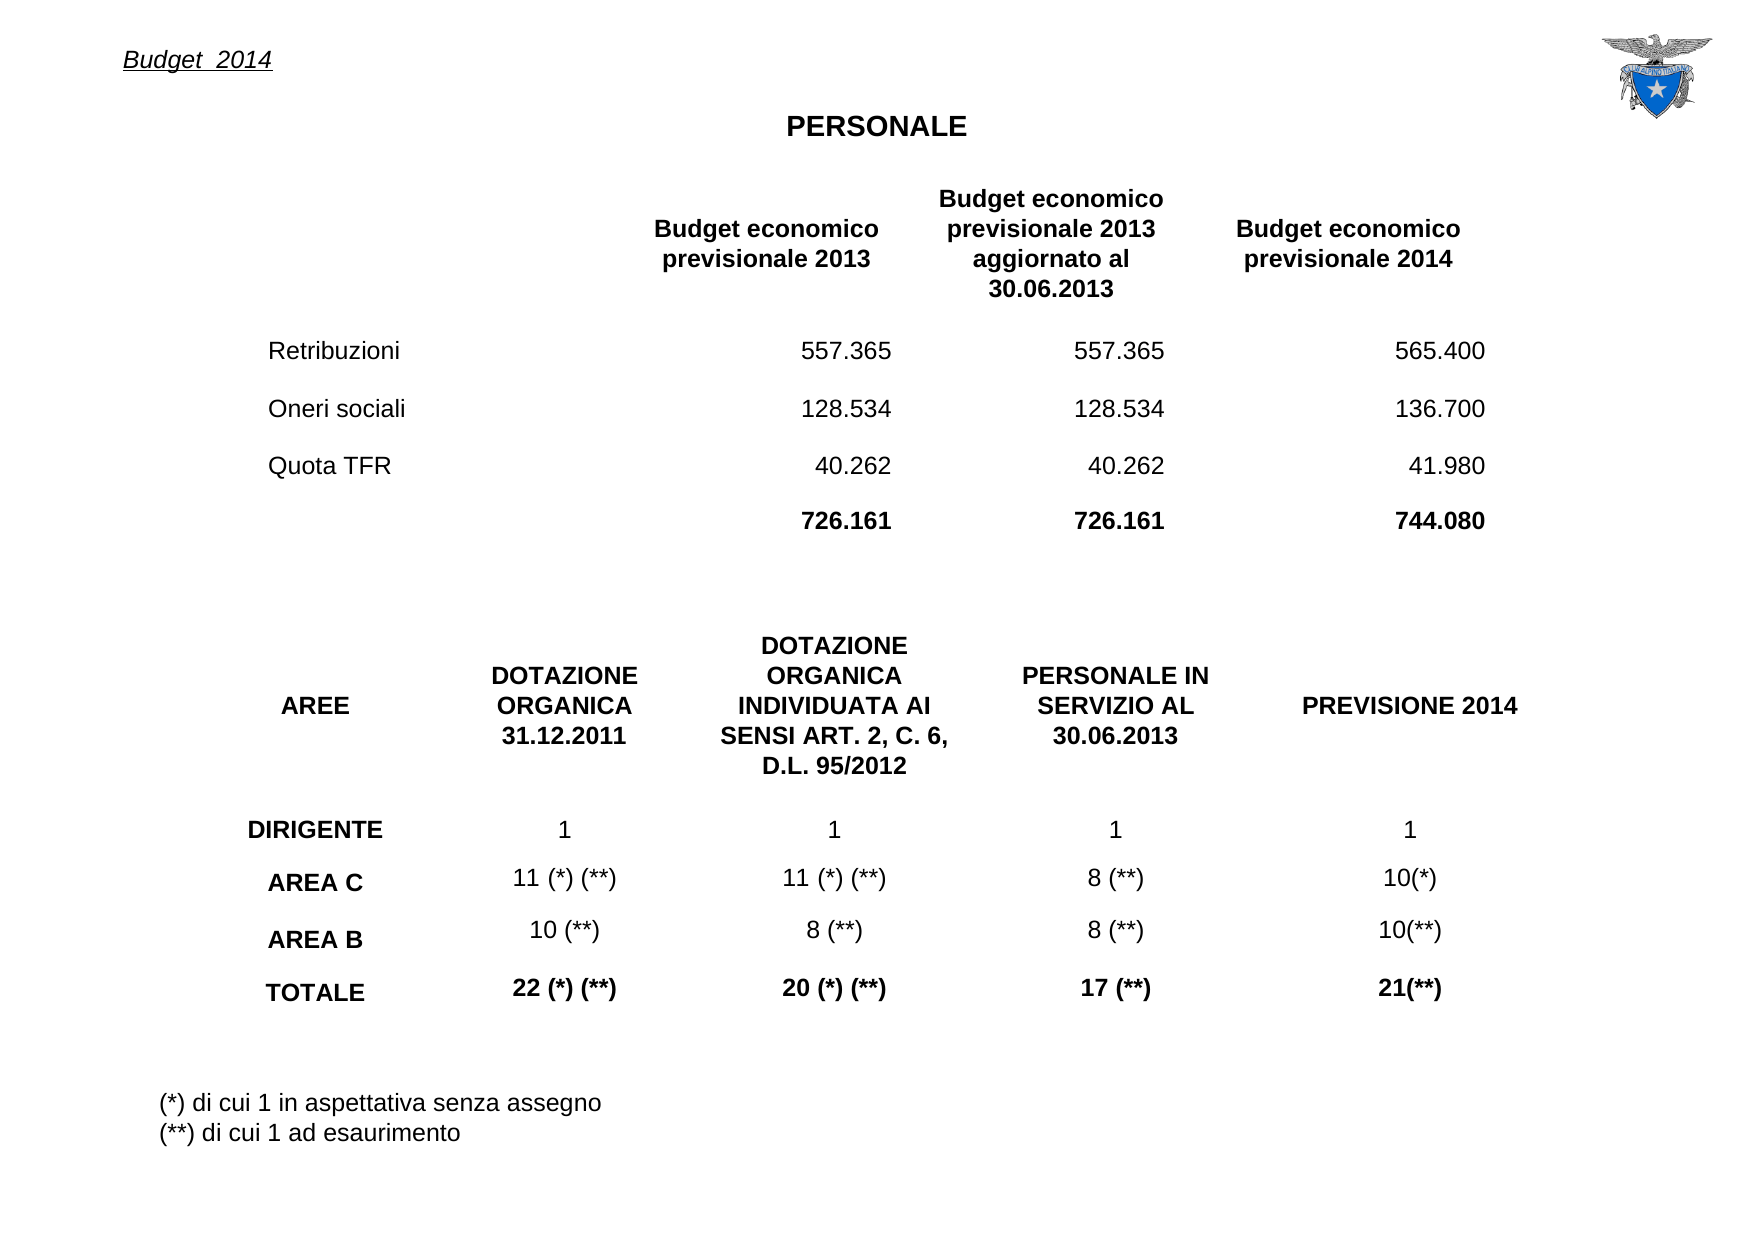

Budget 2014
| PERSONALE | | | |
| --- | --- | --- | --- |
| | Budget economico previsionale 2013 | Budget economico previsionale 2013 aggiornato al 30.06.2013 | Budget economico previsionale 2014 |
| Retribuzioni | 557.365 | 557.365 | 565.400 |
| Oneri sociali | 128.534 | 128.534 | 136.700 |
| Quota TFR | 40.262 | 40.262 | 41.980 |
| | 726.161 | 726.161 | 744.080 |
| AREE | DOTAZIONE ORGANICA 31.12.2011 | DOTAZIONE ORGANICA INDIVIDUATA AI SENSI ART. 2, C. 6, D.L. 95/2012 | PERSONALE IN SERVIZIO AL 30.06.2013 | PREVISIONE 2014 |
| --- | --- | --- | --- | --- |
| DIRIGENTE | 1 | 1 | 1 | 1 |
| AREA C | 11 (\*) (\*\*) | 11 (\*) (\*\*) | 8 (\*\*) | 10(\*) |
| AREA B | 10 (\*\*) | 8 (\*\*) | 8 (\*\*) | 10(\*\*) |
| TOTALE | 22 (\*) (\*\*) | 20 (\*) (\*\*) | 17 (\*\*) | 21(\*\*) |
(*) di cui 1 in aspettativa senza assegno
(**) di cui 1 ad esaurimento